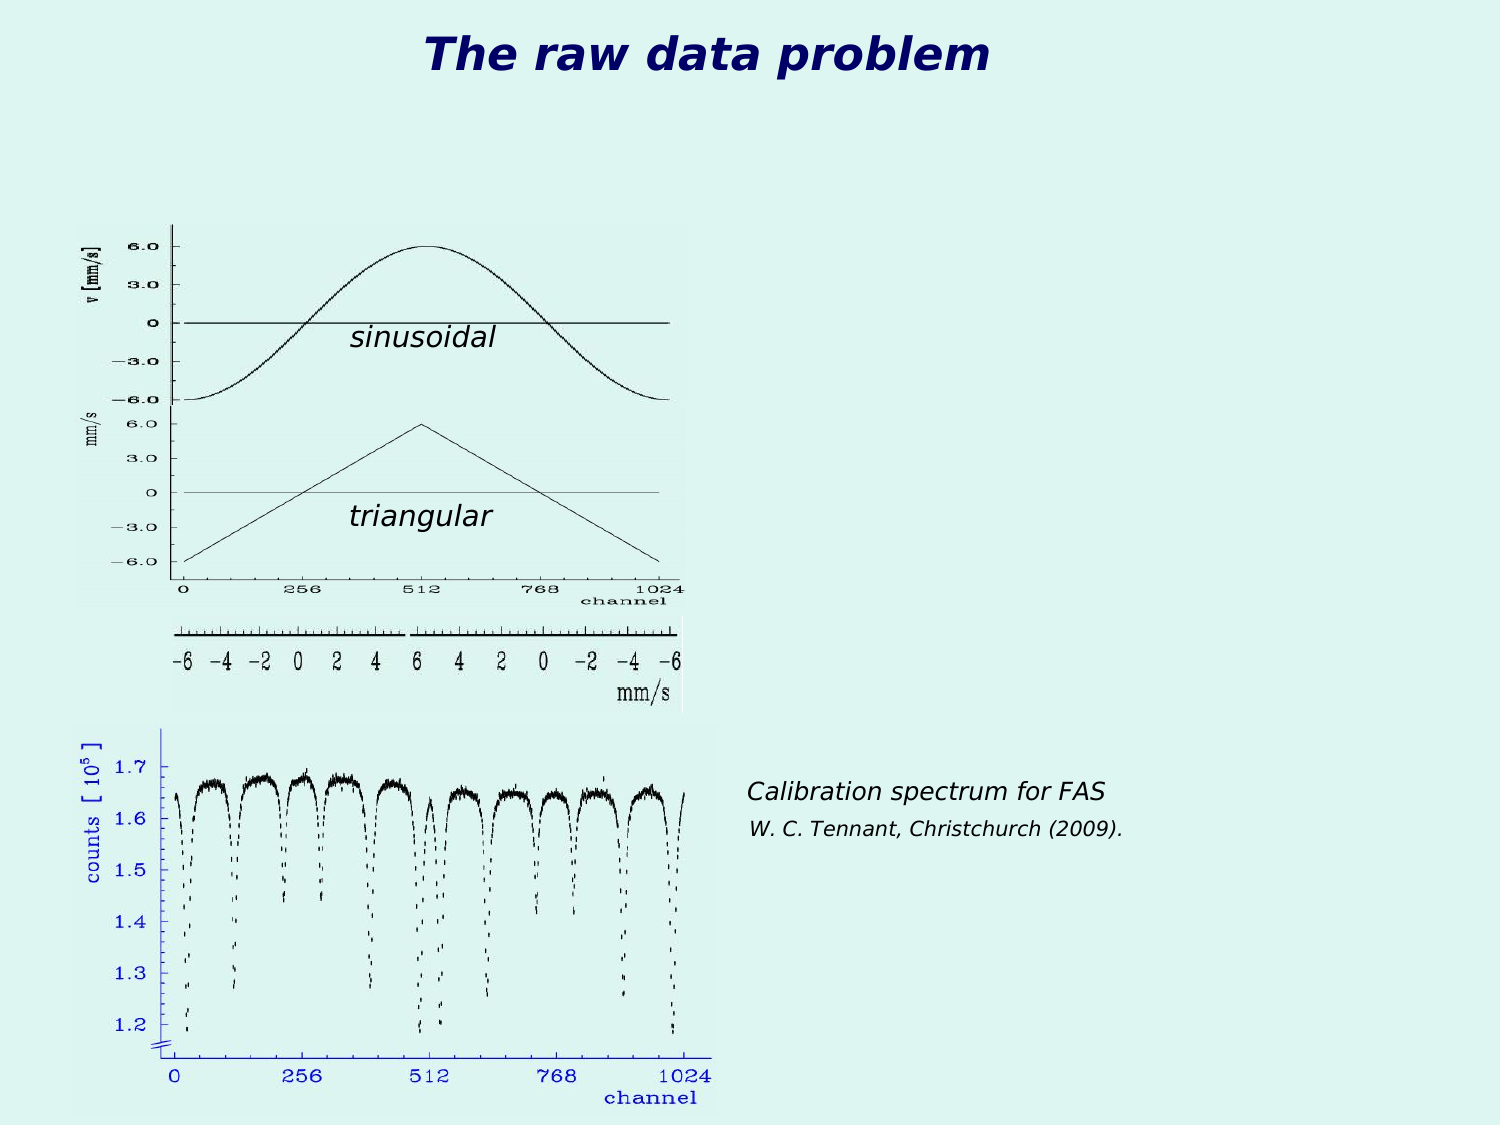

The raw data problem
sinusoidal
triangular
Calibration spectrum for FAS
W. C. Tennant, Christchurch (2009).